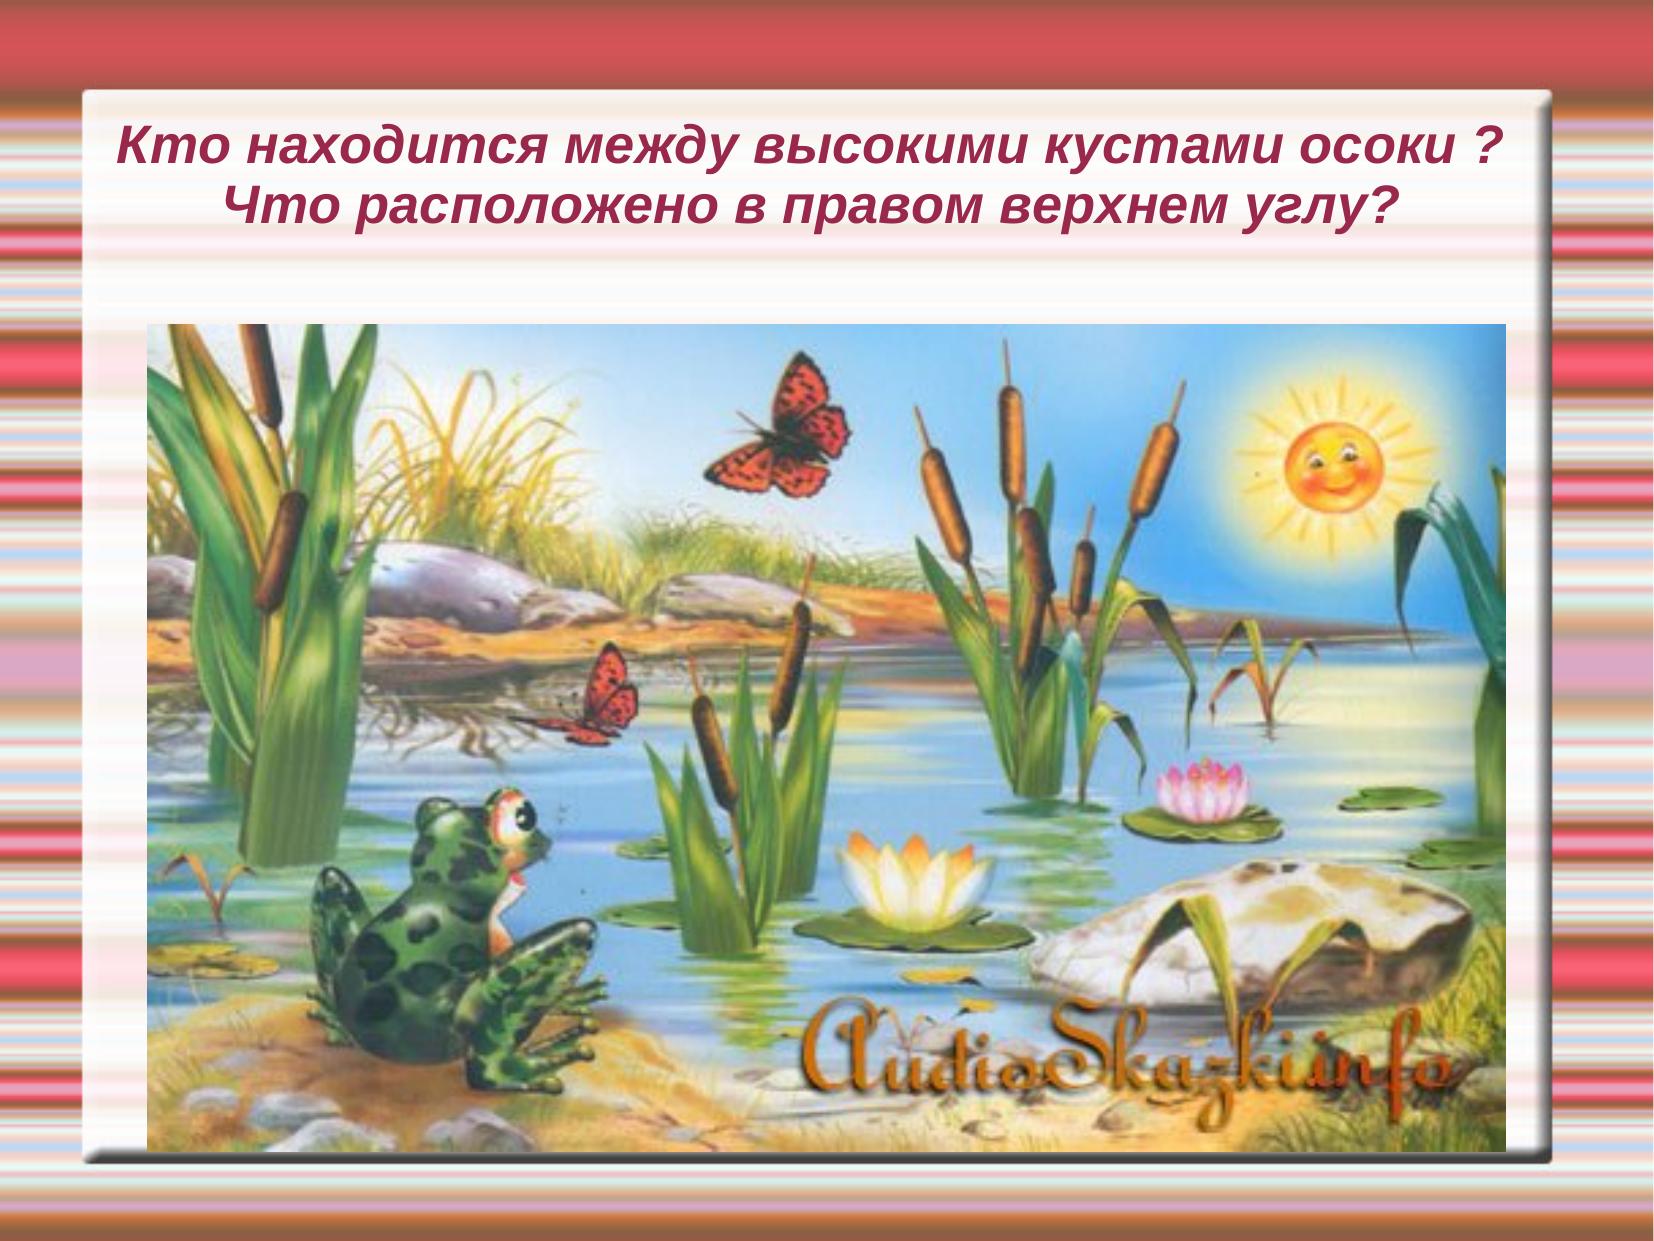

# Кто находится между высокими кустами осоки ? Что расположено в правом верхнем углу?